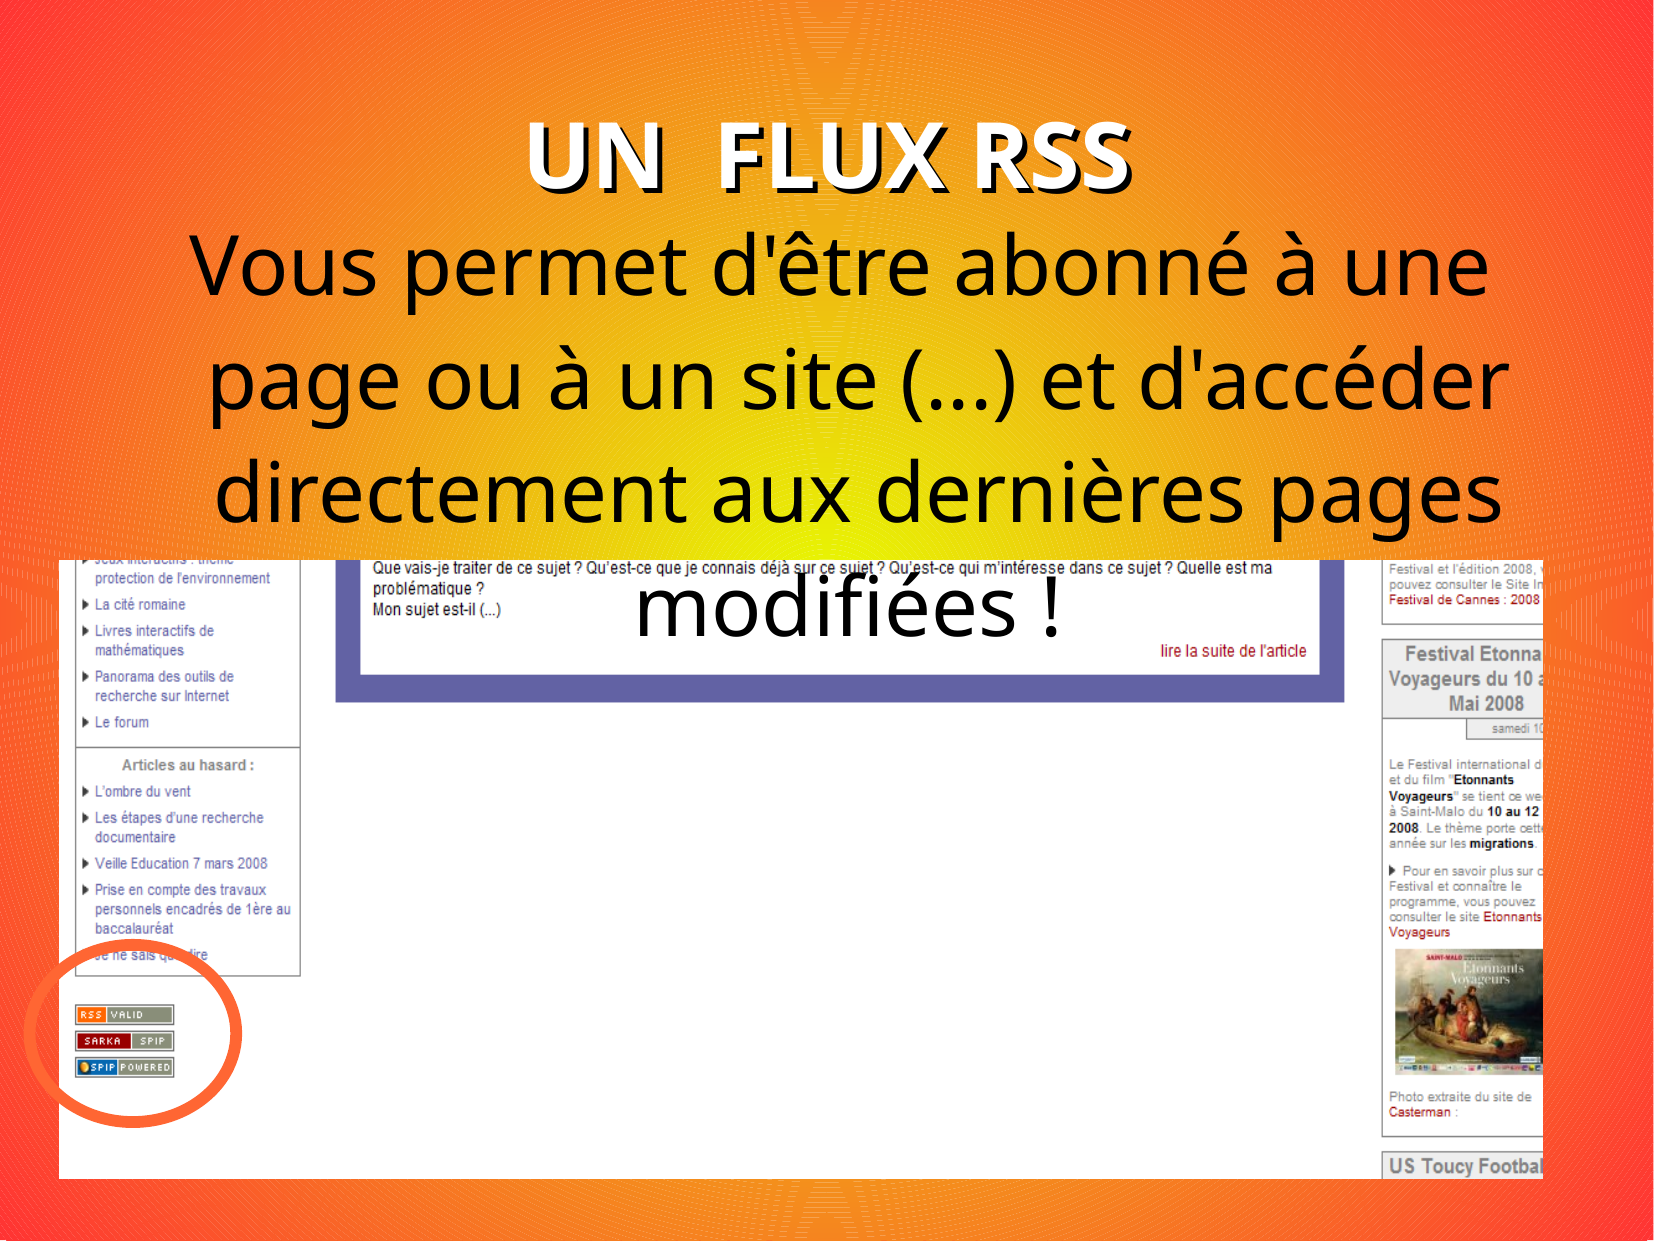

# UN FLUX RSS
Vous permet d'être abonné à une page ou à un site (...) et d'accéder directement aux dernières pages modifiées !